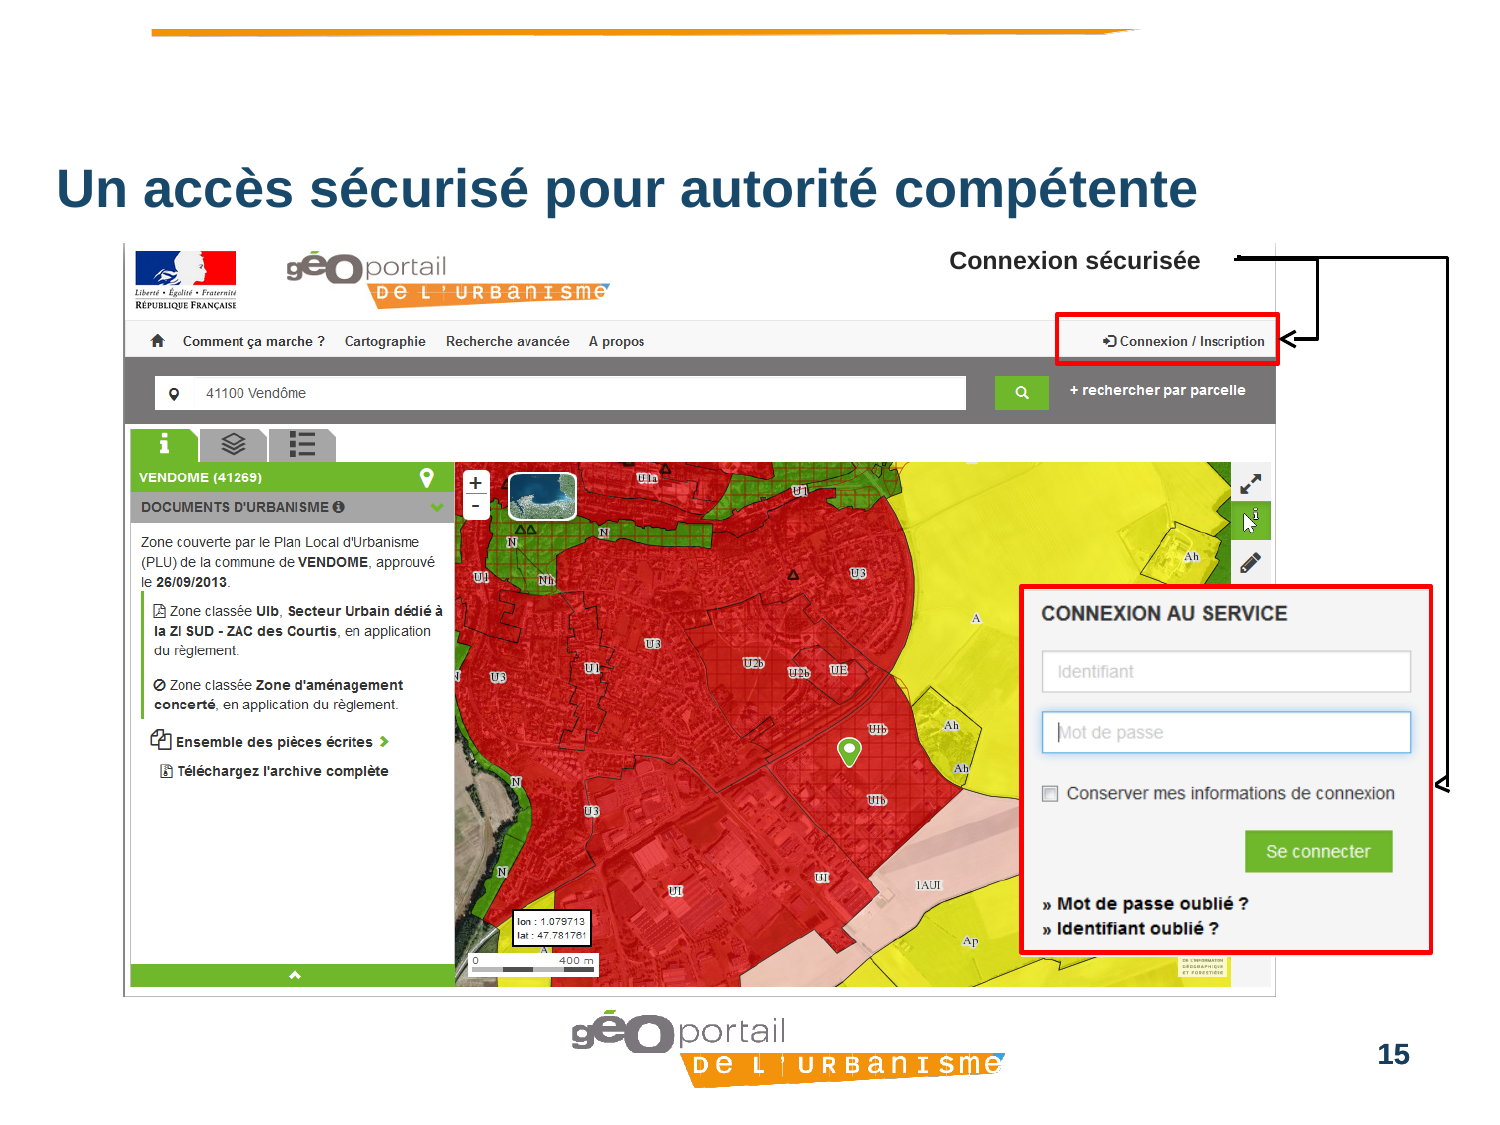

# Un accès sécurisé pour autorité compétente
Connexion sécurisée